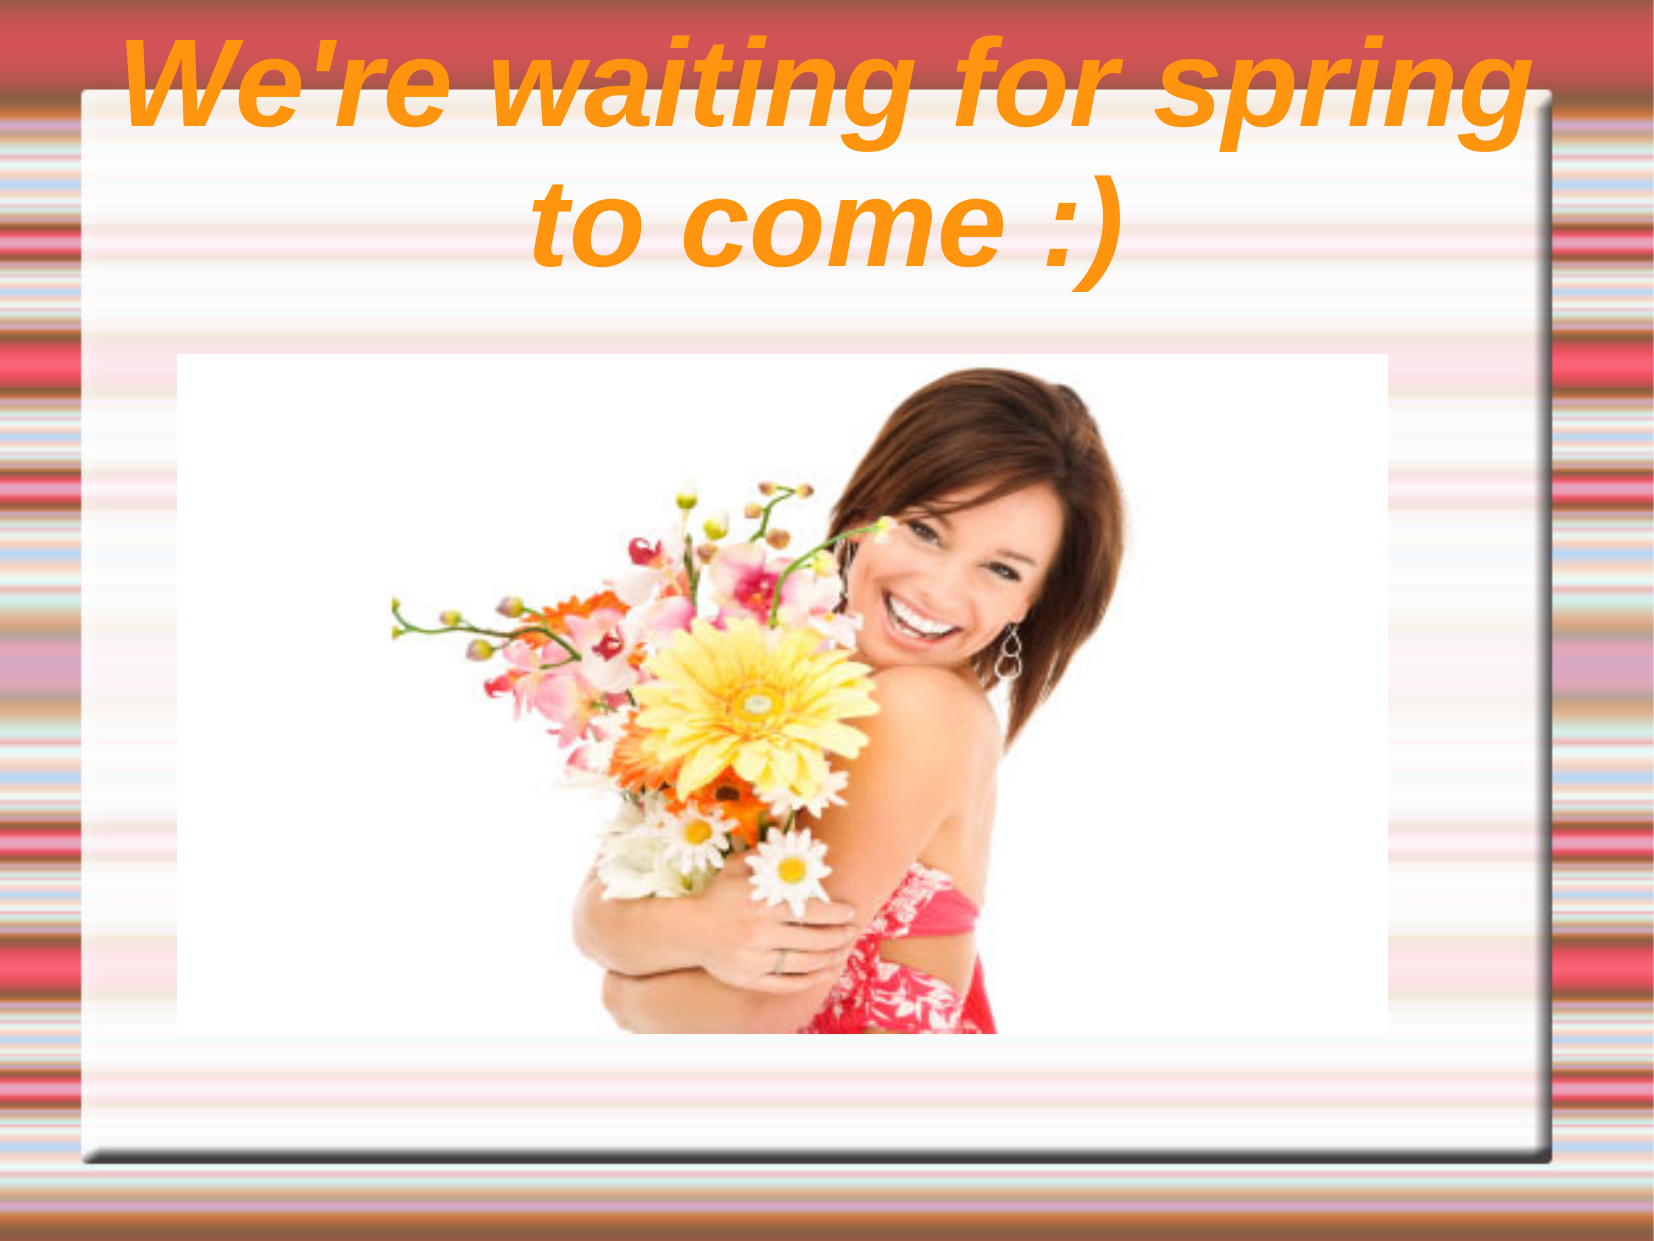

# We're waiting for spring to come :)